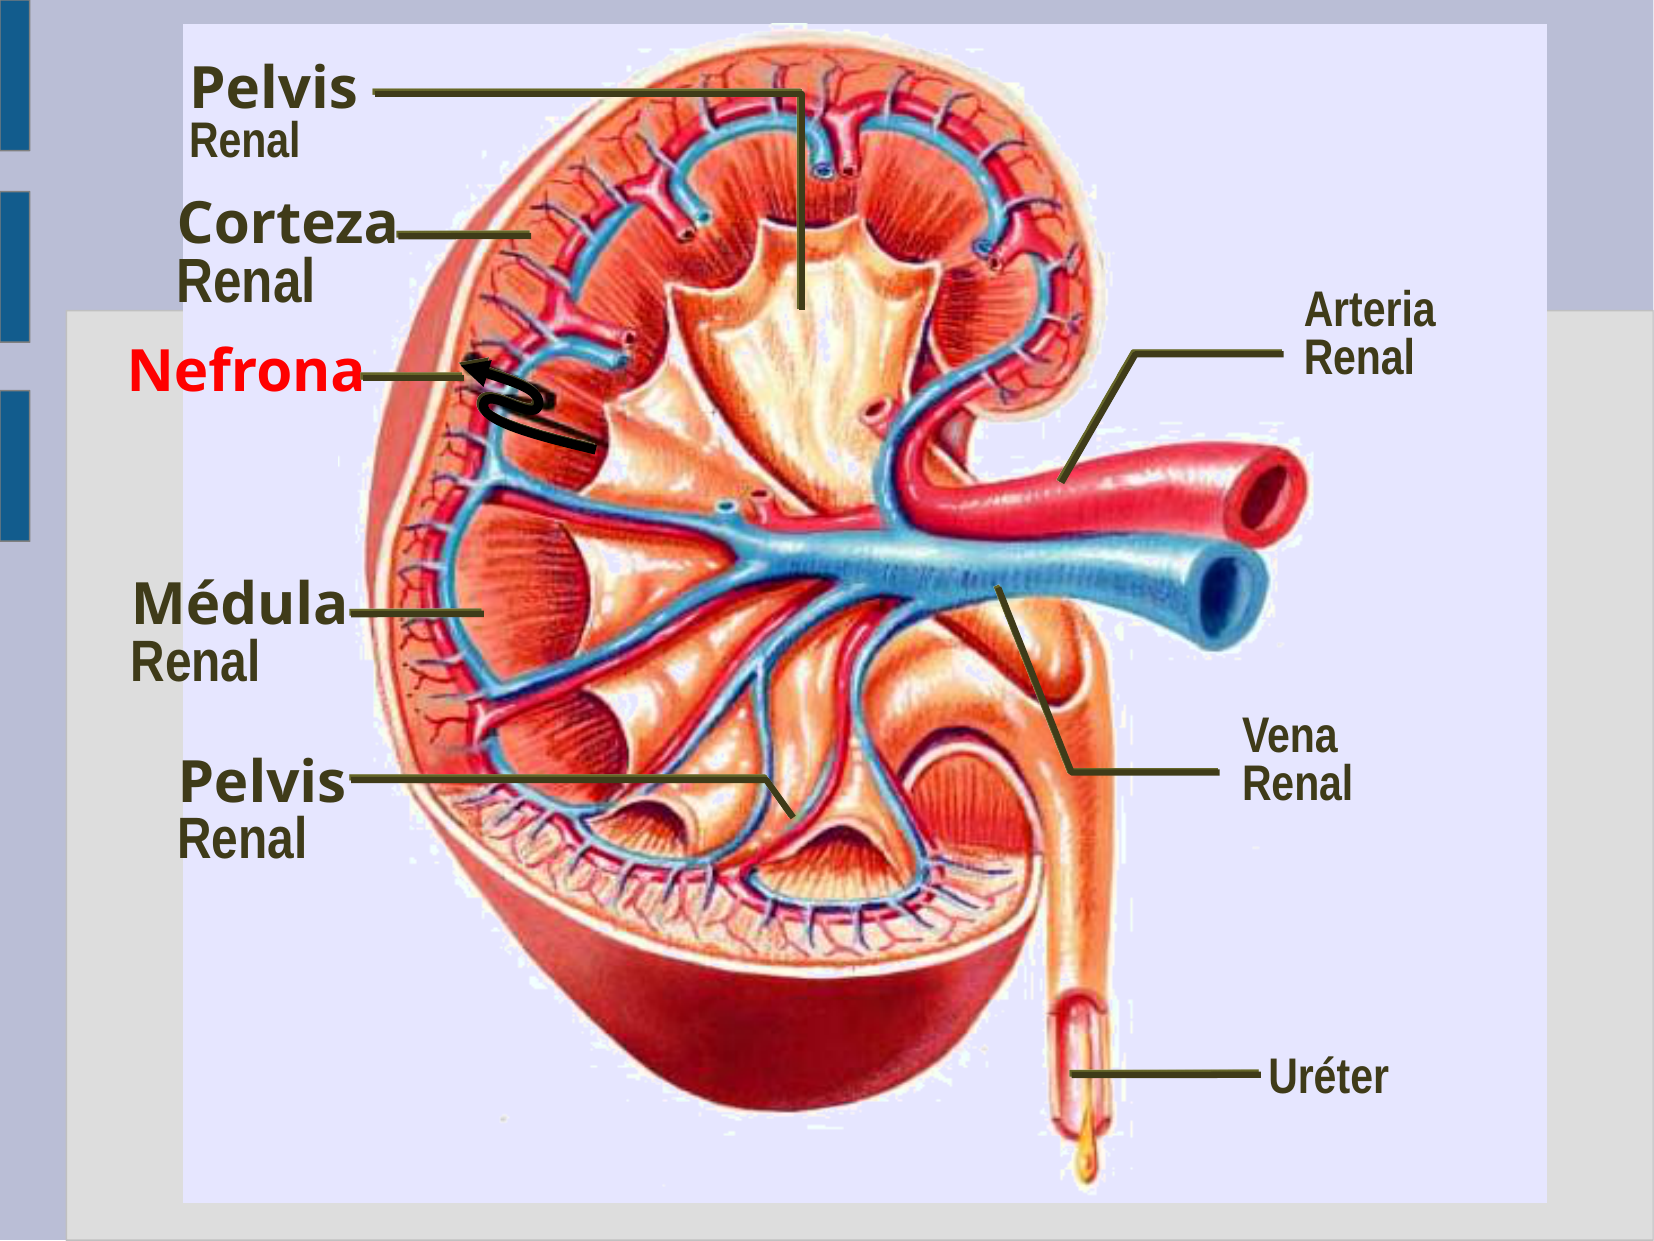

Pelvis
Renal
Corteza
Renal
Arteria
Renal
Nefrona
Médula
Renal
Vena
Renal
Pelvis
Renal
Uréter